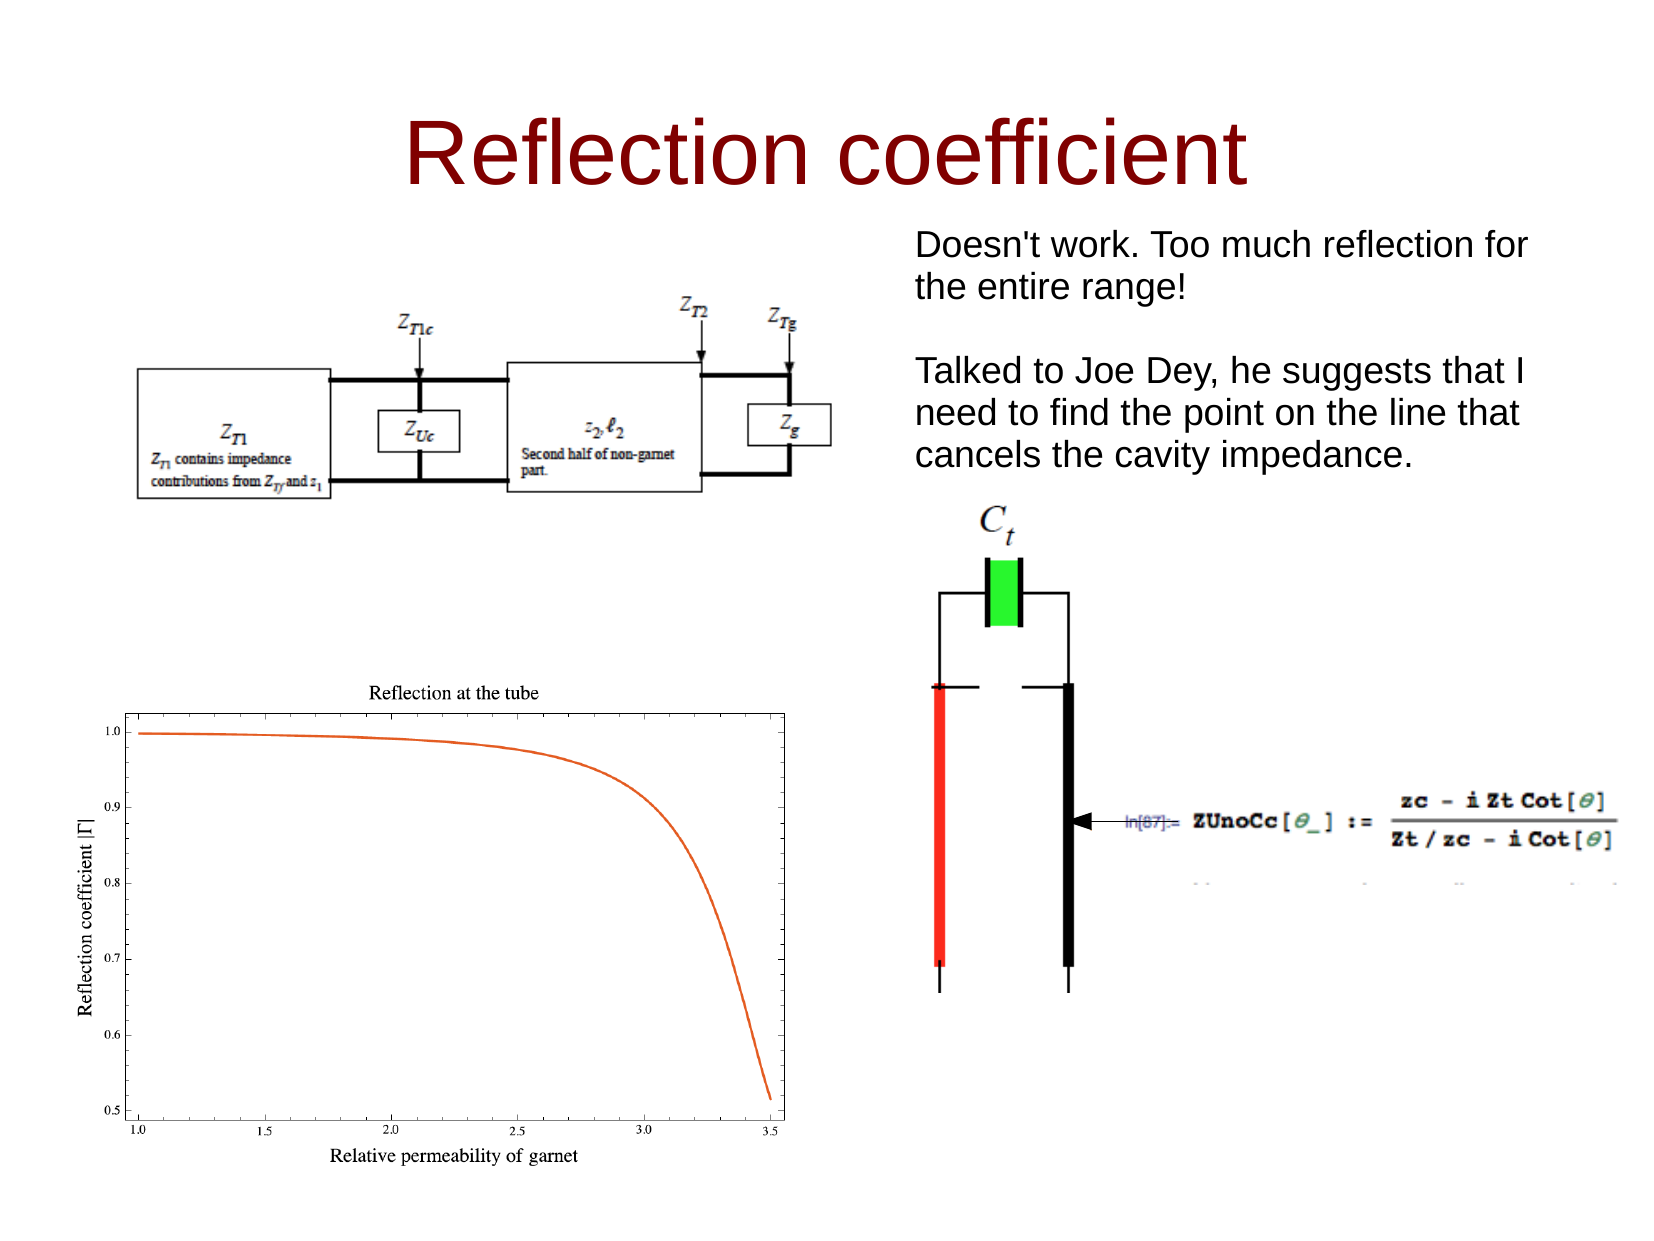

# Reflection coefficient
Doesn't work. Too much reflection for the entire range!
Talked to Joe Dey, he suggests that I need to find the point on the line that cancels the cavity impedance.